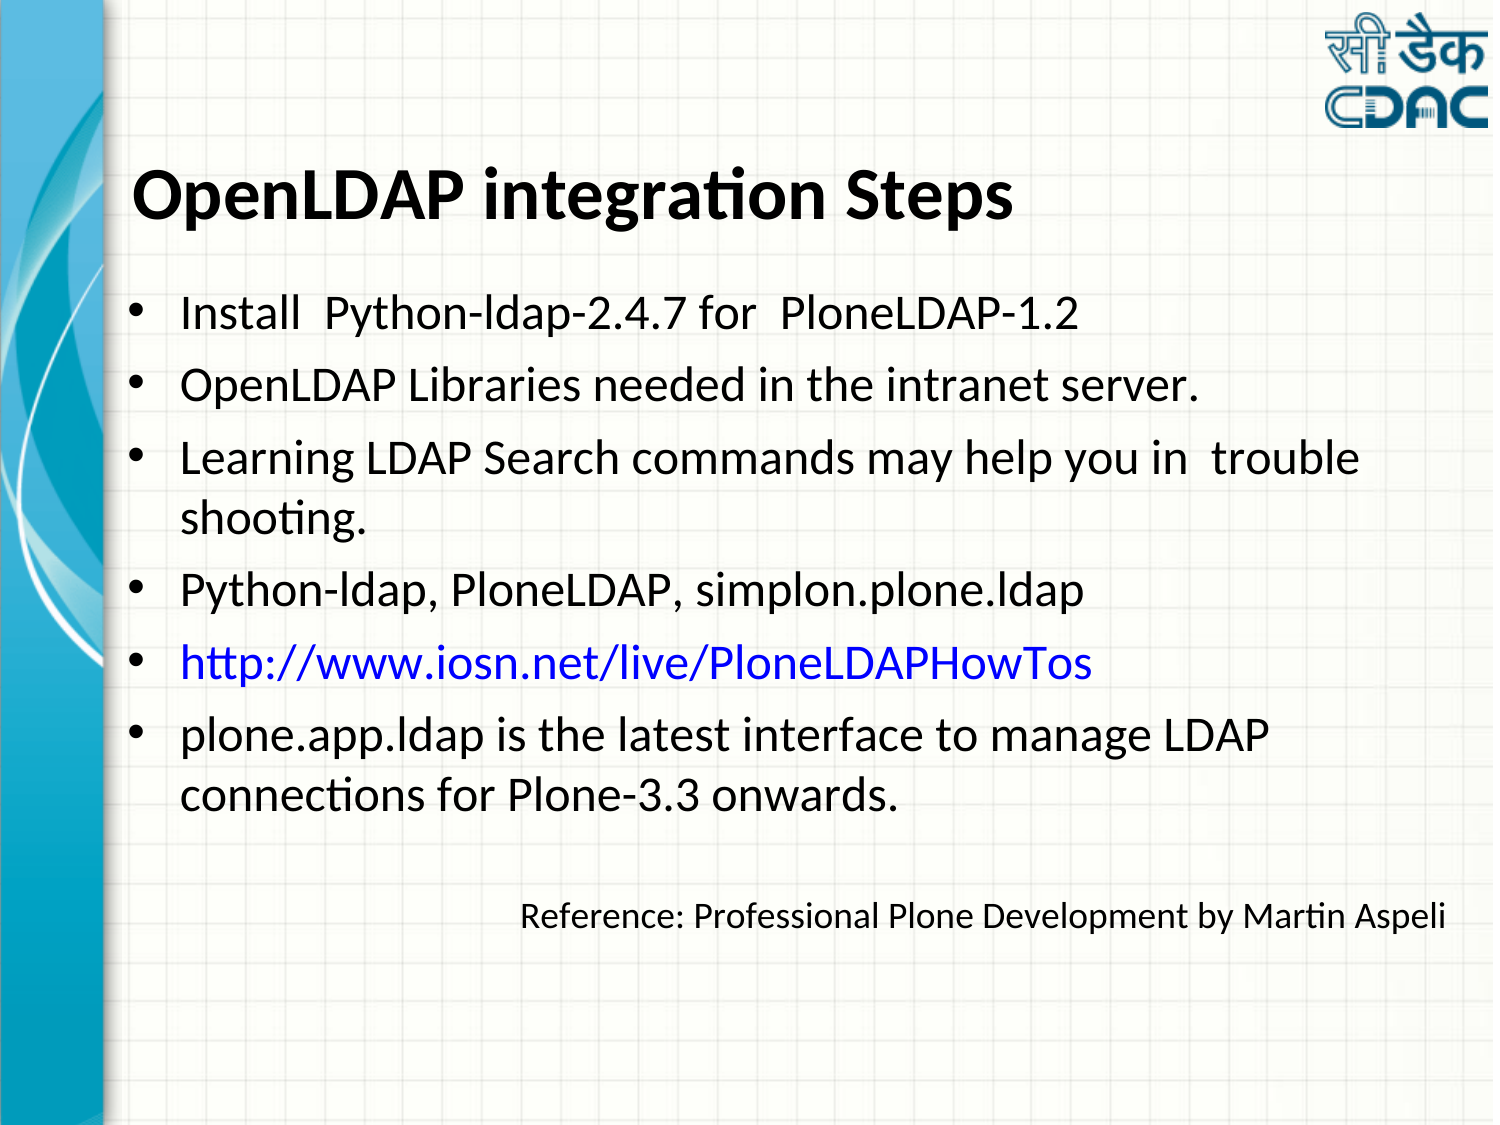

OpenLDAP integration Steps
Install Python-ldap-2.4.7 for PloneLDAP-1.2
OpenLDAP Libraries needed in the intranet server.
Learning LDAP Search commands may help you in trouble shooting.
Python-ldap, PloneLDAP, simplon.plone.ldap
http://www.iosn.net/live/PloneLDAPHowTos
plone.app.ldap is the latest interface to manage LDAP connections for Plone-3.3 onwards.
					Reference: Professional Plone Development by Martin Aspeli